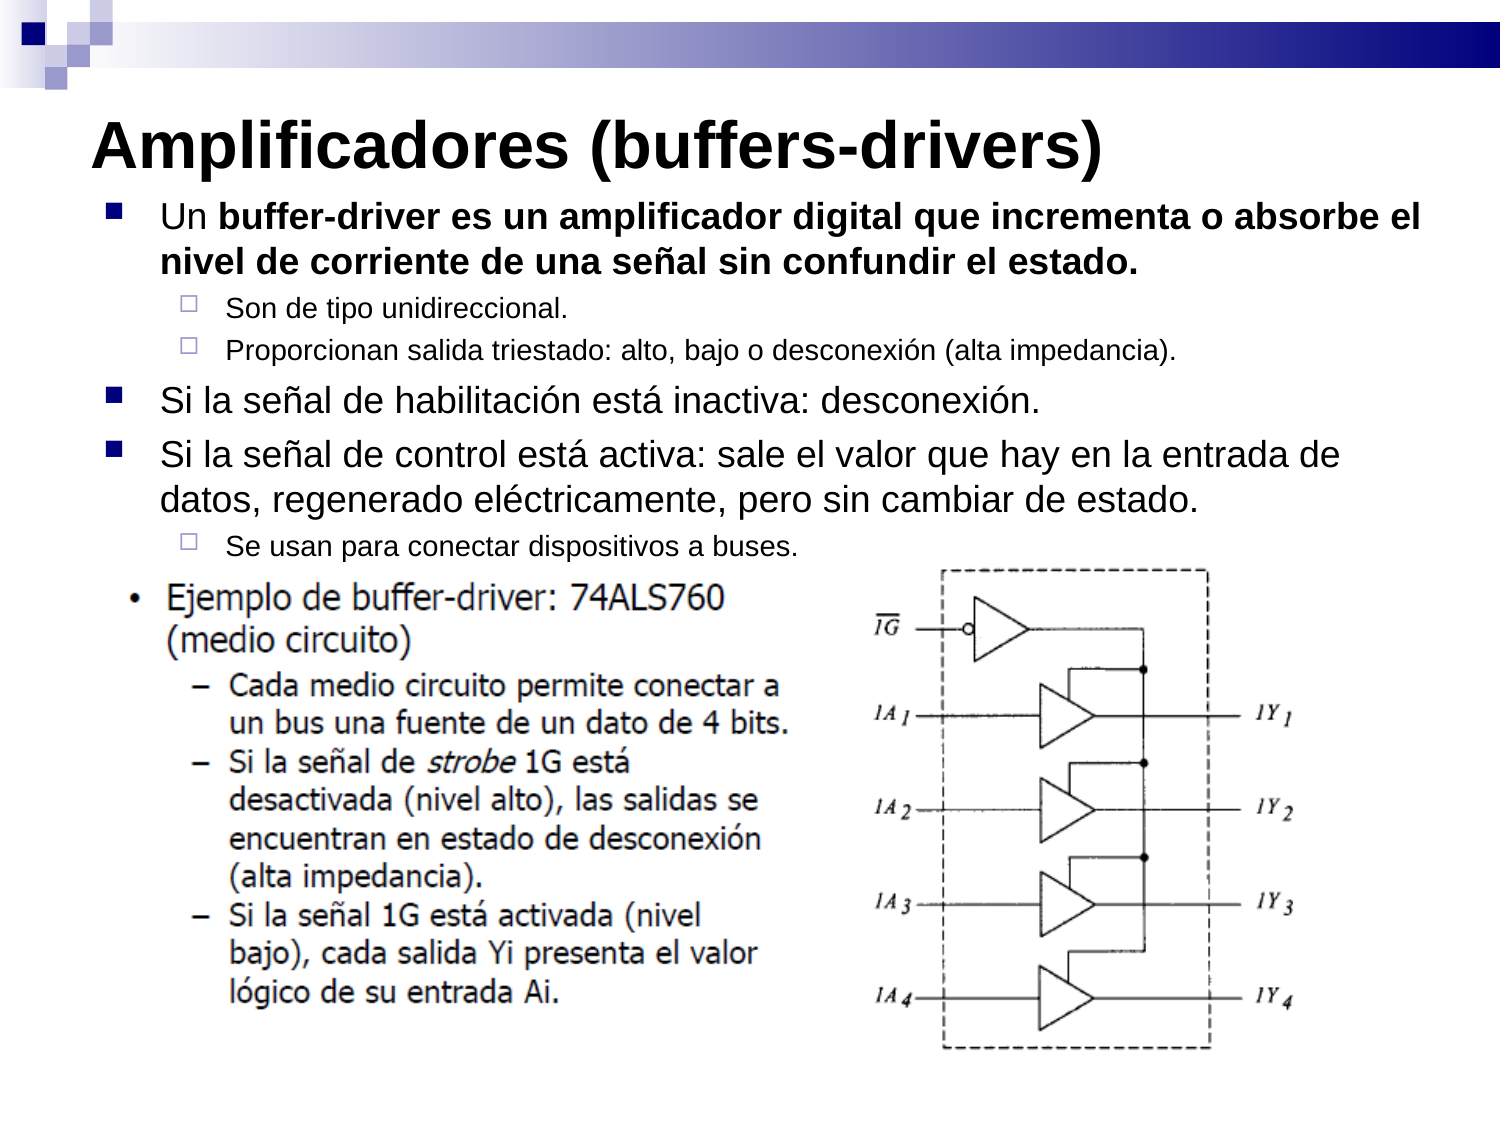

# Amplificadores (buffers-drivers)
Un buffer-driver es un amplificador digital que incrementa o absorbe el nivel de corriente de una señal sin confundir el estado.
Son de tipo unidireccional.
Proporcionan salida triestado: alto, bajo o desconexión (alta impedancia).
Si la señal de habilitación está inactiva: desconexión.
Si la señal de control está activa: sale el valor que hay en la entrada de datos, regenerado eléctricamente, pero sin cambiar de estado.
Se usan para conectar dispositivos a buses.